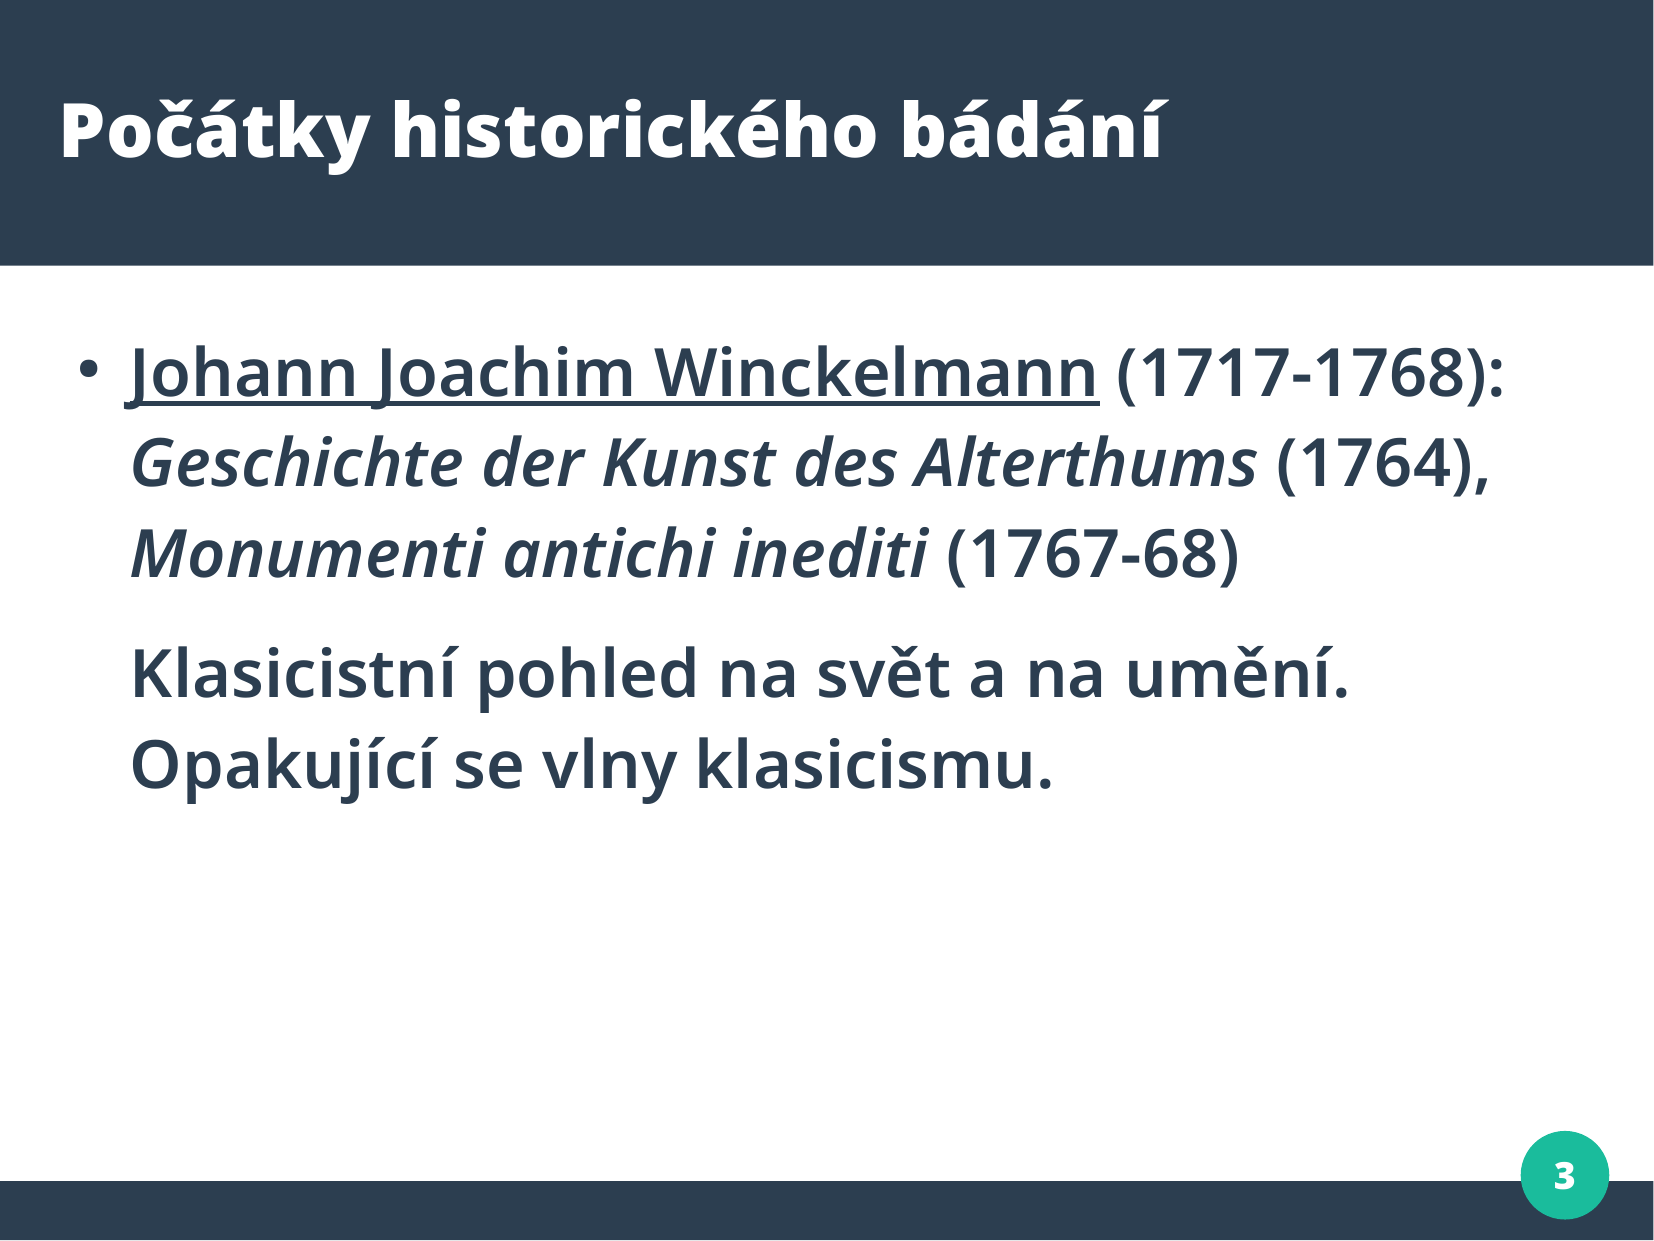

# Počátky historického bádání
Johann Joachim Winckelmann (1717-1768): Geschichte der Kunst des Alterthums (1764), Monumenti antichi inediti (1767-68)
Klasicistní pohled na svět a na umění. Opakující se vlny klasicismu.
3